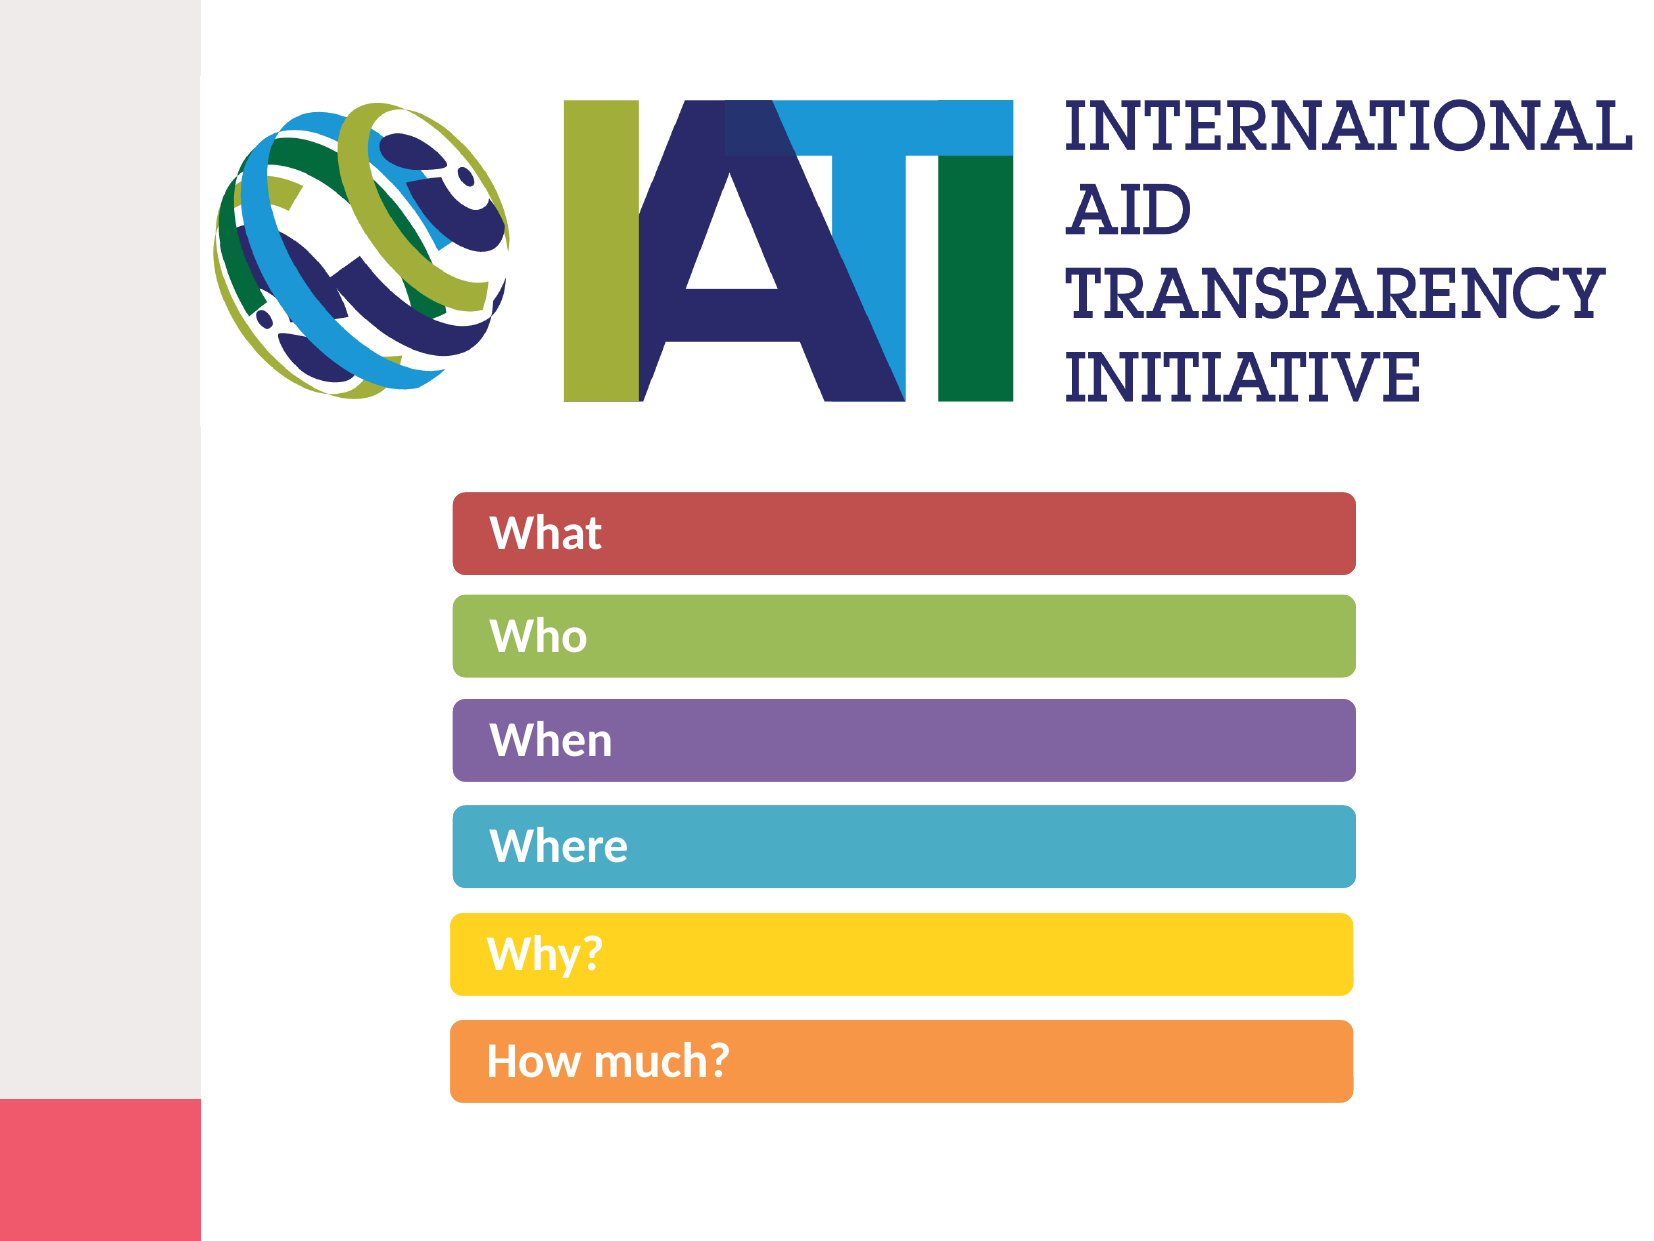

What
Who
When
Where
Why?
How much?